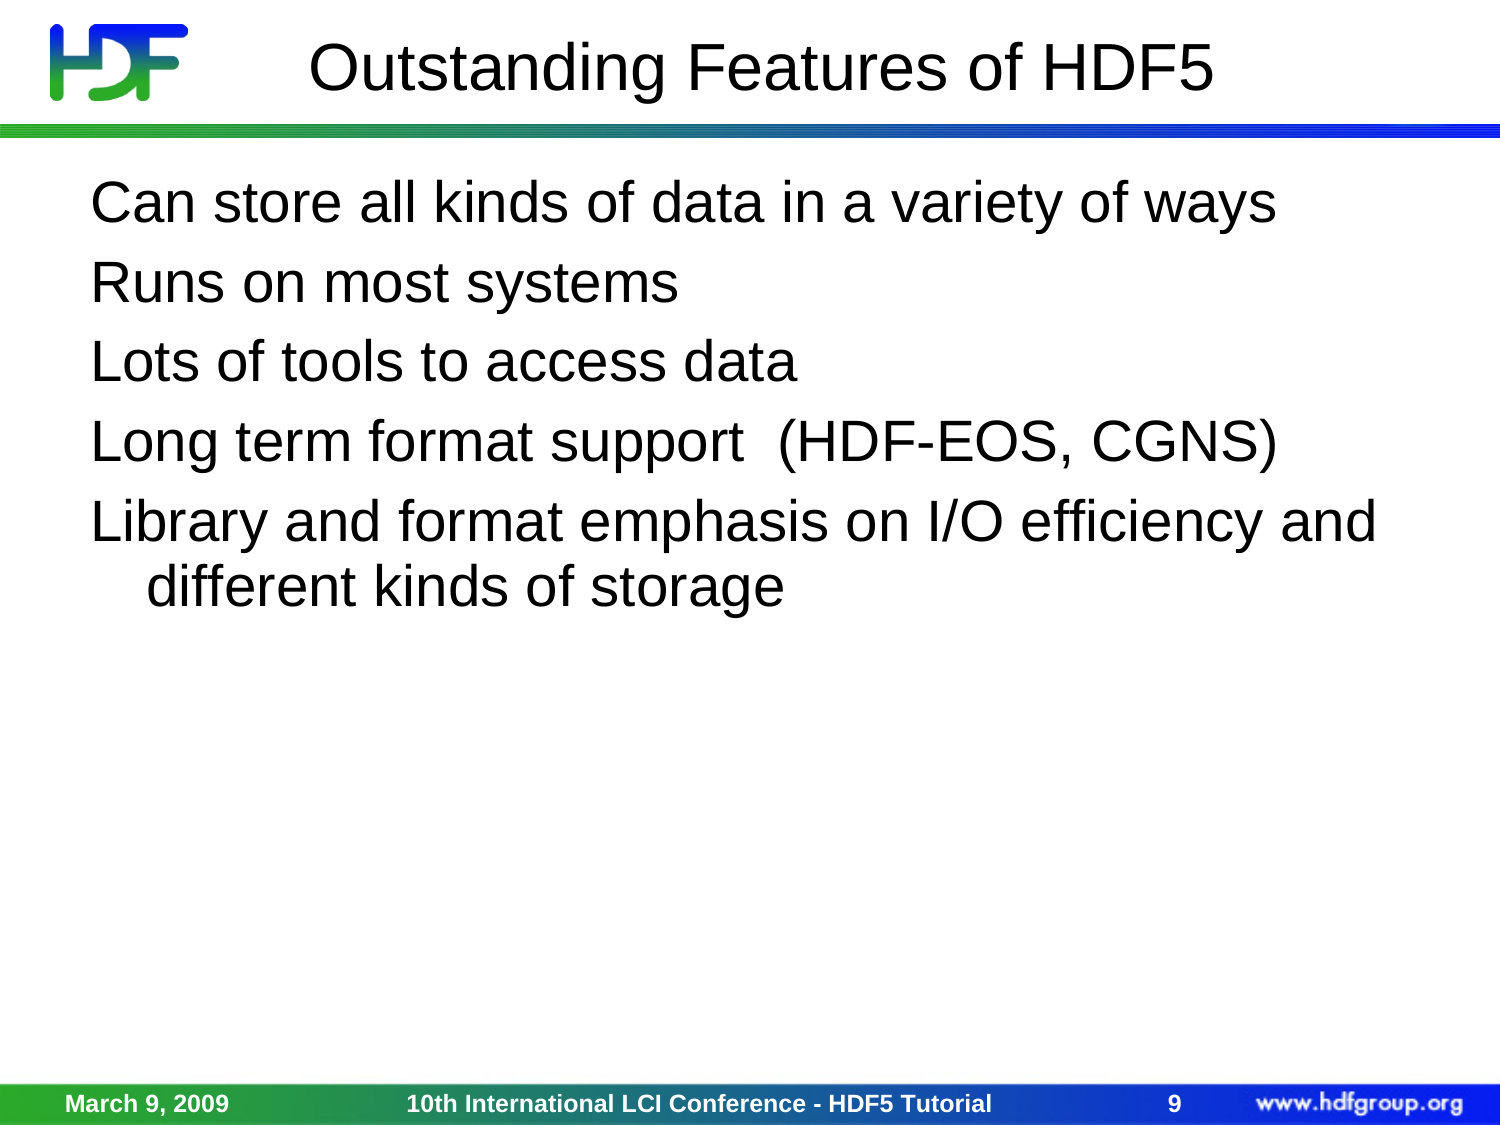

# Outstanding Features of HDF5
Can store all kinds of data in a variety of ways
Runs on most systems
Lots of tools to access data
Long term format support (HDF-EOS, CGNS)
Library and format emphasis on I/O efficiency and different kinds of storage
March 9, 2009
10th International LCI Conference - HDF5 Tutorial